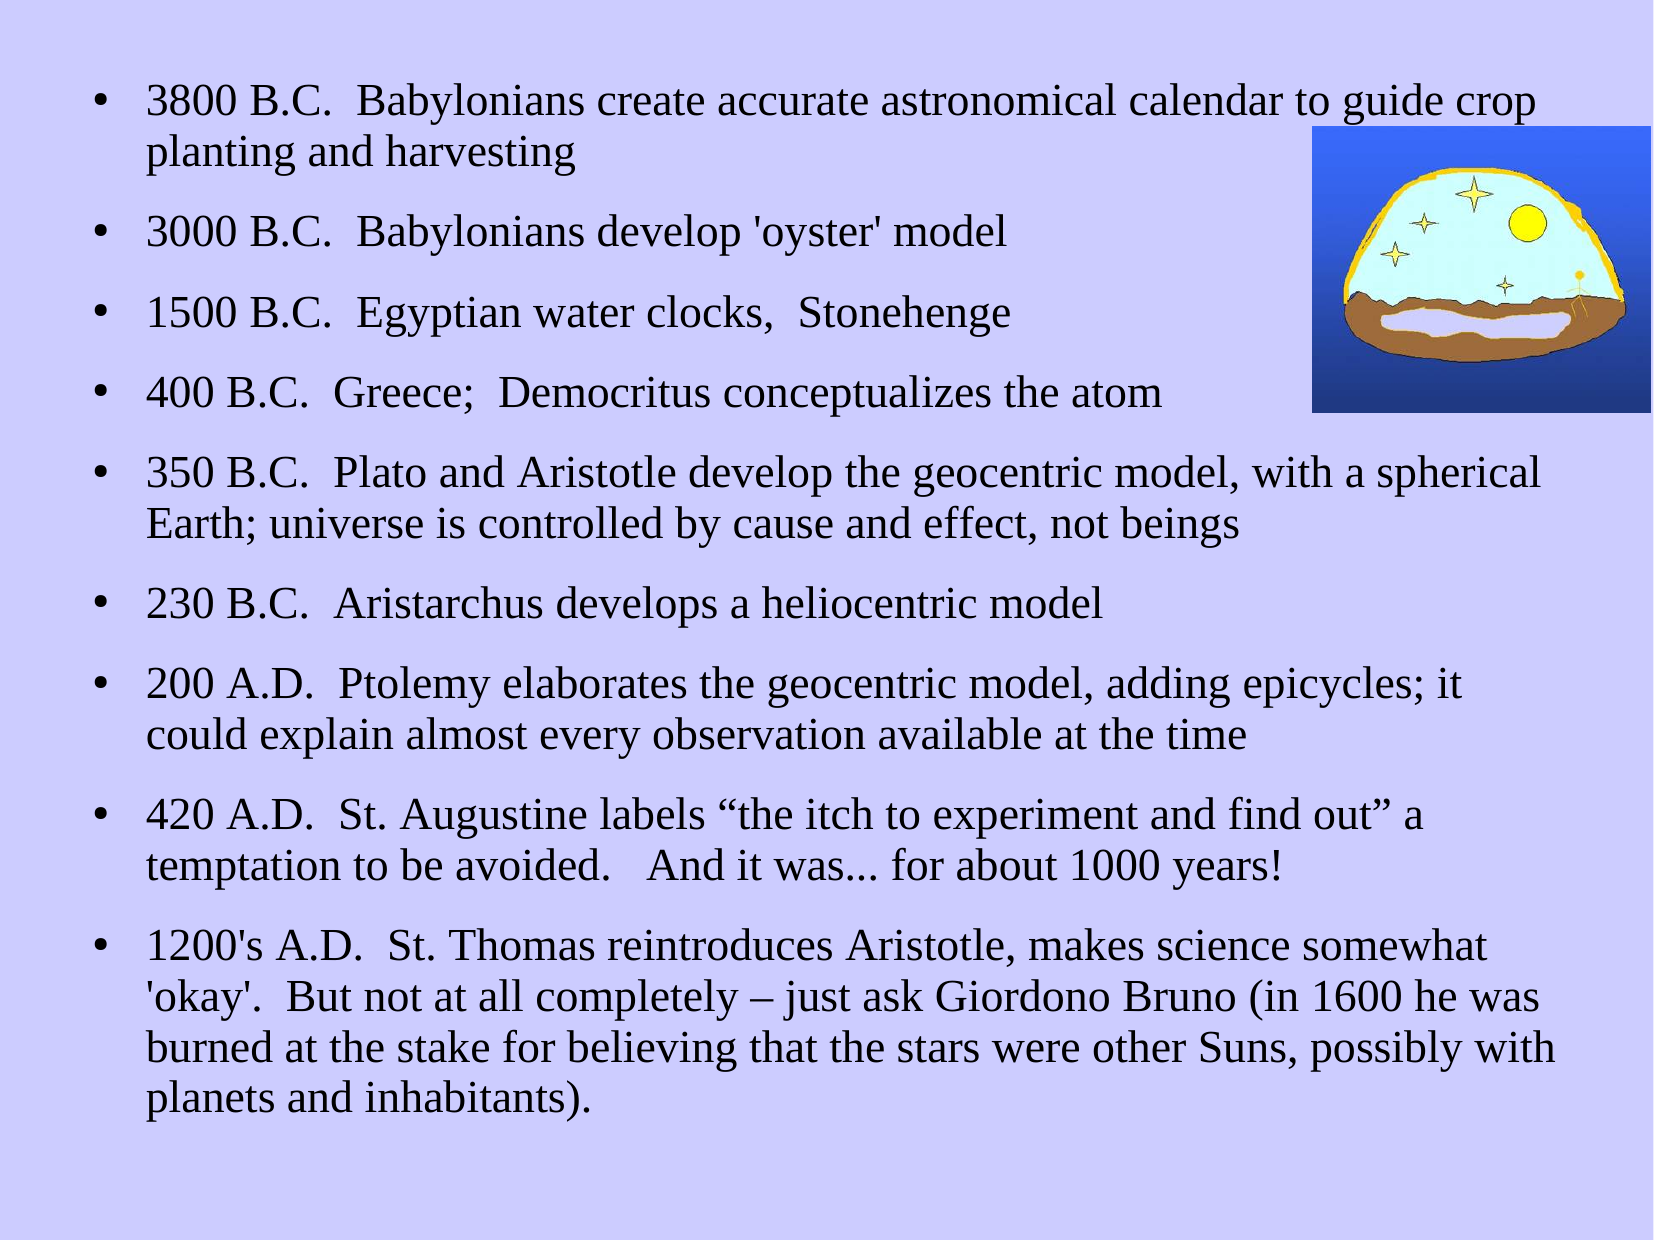

# 3800 B.C. Babylonians create accurate astronomical calendar to guide crop planting and harvesting
3000 B.C. Babylonians develop 'oyster' model
1500 B.C. Egyptian water clocks, Stonehenge
400 B.C. Greece; Democritus conceptualizes the atom
350 B.C. Plato and Aristotle develop the geocentric model, with a spherical Earth; universe is controlled by cause and effect, not beings
230 B.C. Aristarchus develops a heliocentric model
200 A.D. Ptolemy elaborates the geocentric model, adding epicycles; it could explain almost every observation available at the time
420 A.D. St. Augustine labels “the itch to experiment and find out” a temptation to be avoided. And it was... for about 1000 years!
1200's A.D. St. Thomas reintroduces Aristotle, makes science somewhat 'okay'. But not at all completely – just ask Giordono Bruno (in 1600 he was burned at the stake for believing that the stars were other Suns, possibly with planets and inhabitants).